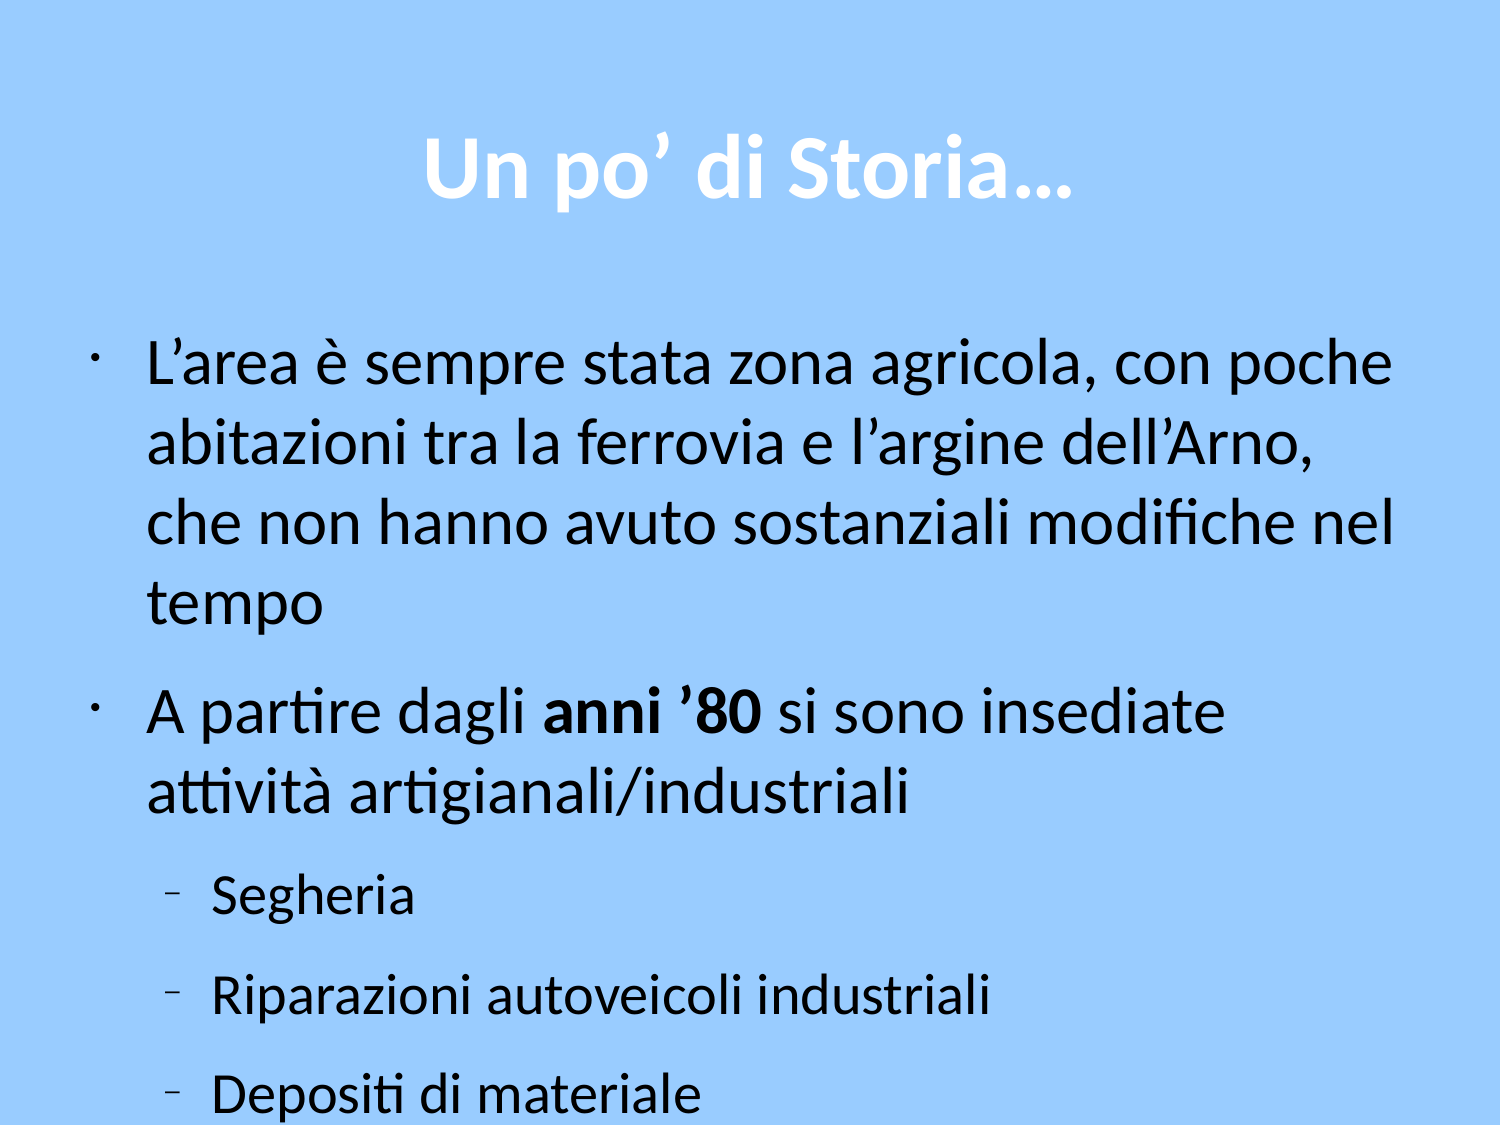

# Un po’ di Storia…
L’area è sempre stata zona agricola, con poche abitazioni tra la ferrovia e l’argine dell’Arno, che non hanno avuto sostanziali modifiche nel tempo
A partire dagli anni ’80 si sono insediate attività artigianali/industriali
Segheria
Riparazioni autoveicoli industriali
Depositi di materiale
Lavorazioni inerti
in un contesto privo di opere di urbanizzazione primaria e senza la presenza di un piano di sviluppo approvato